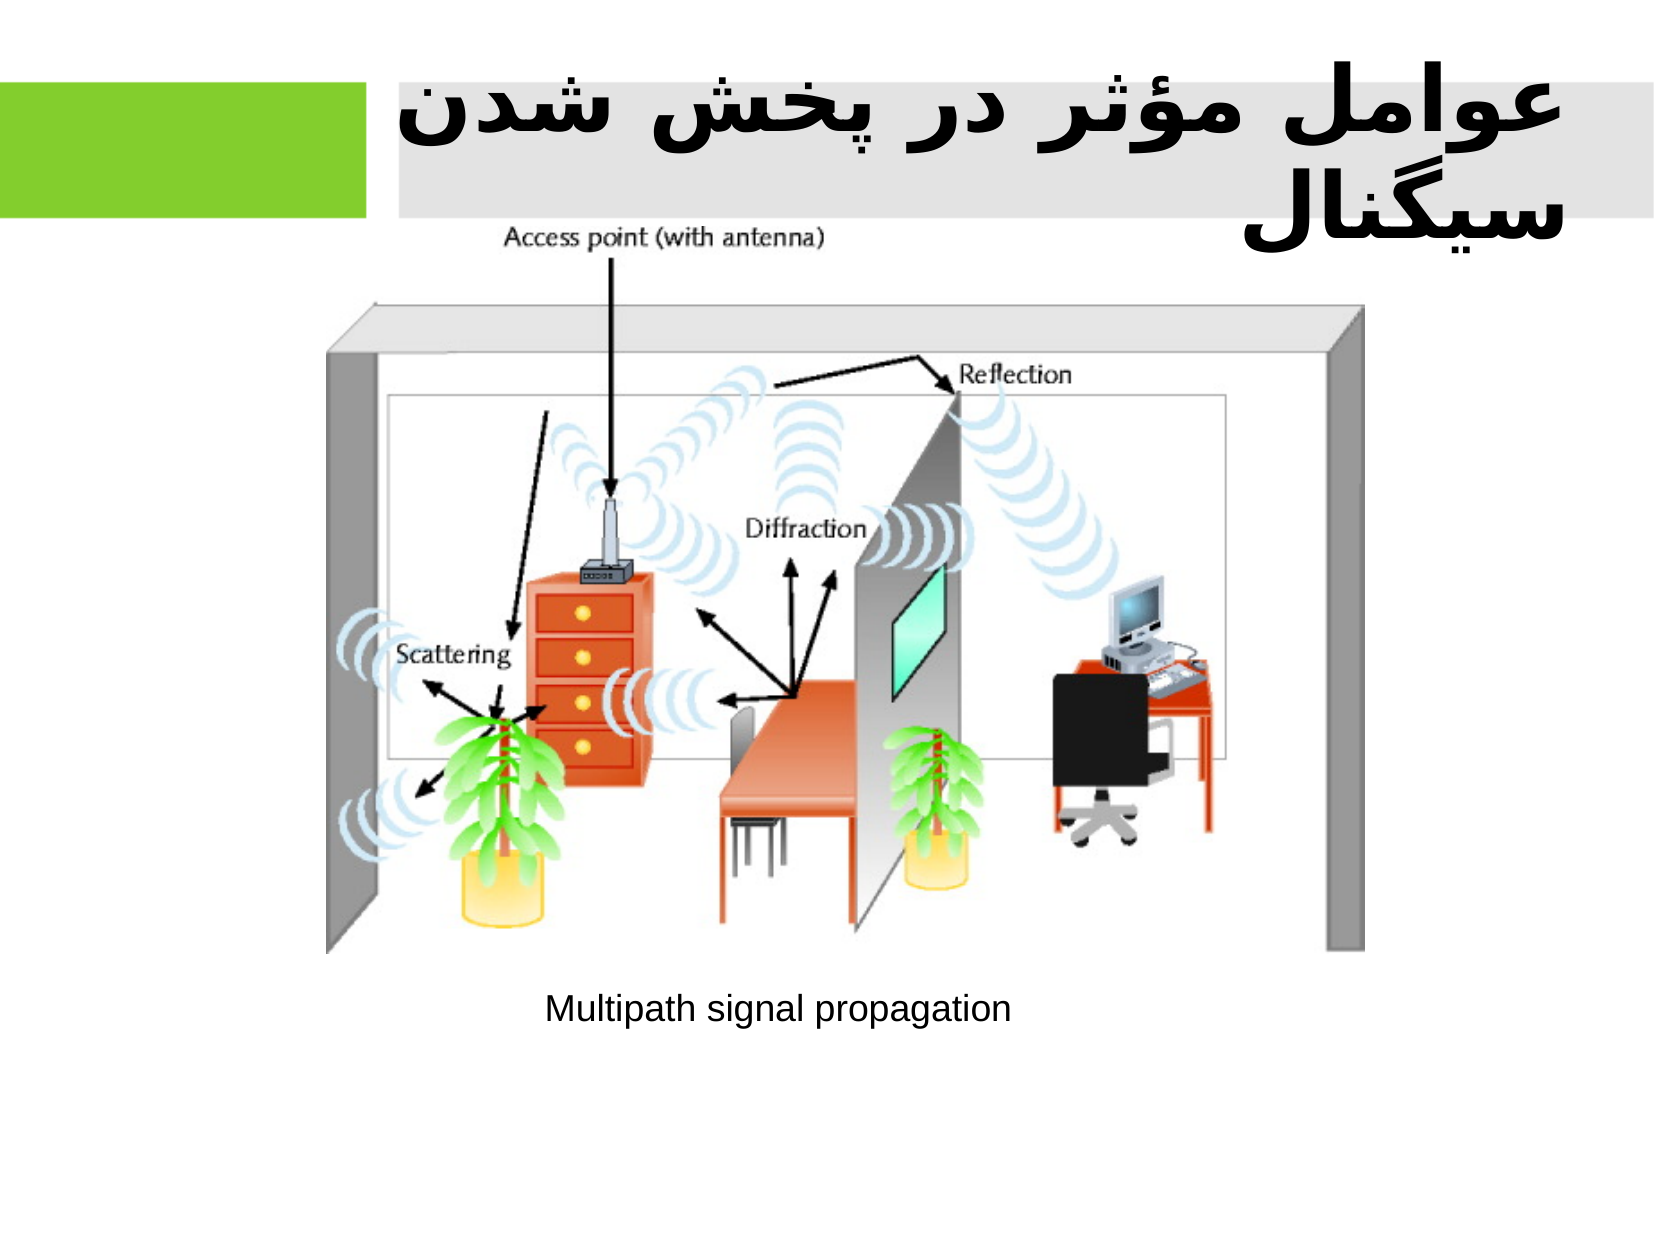

# عوامل مؤثر در پخش شدن سیگنال
 Multipath signal propagation